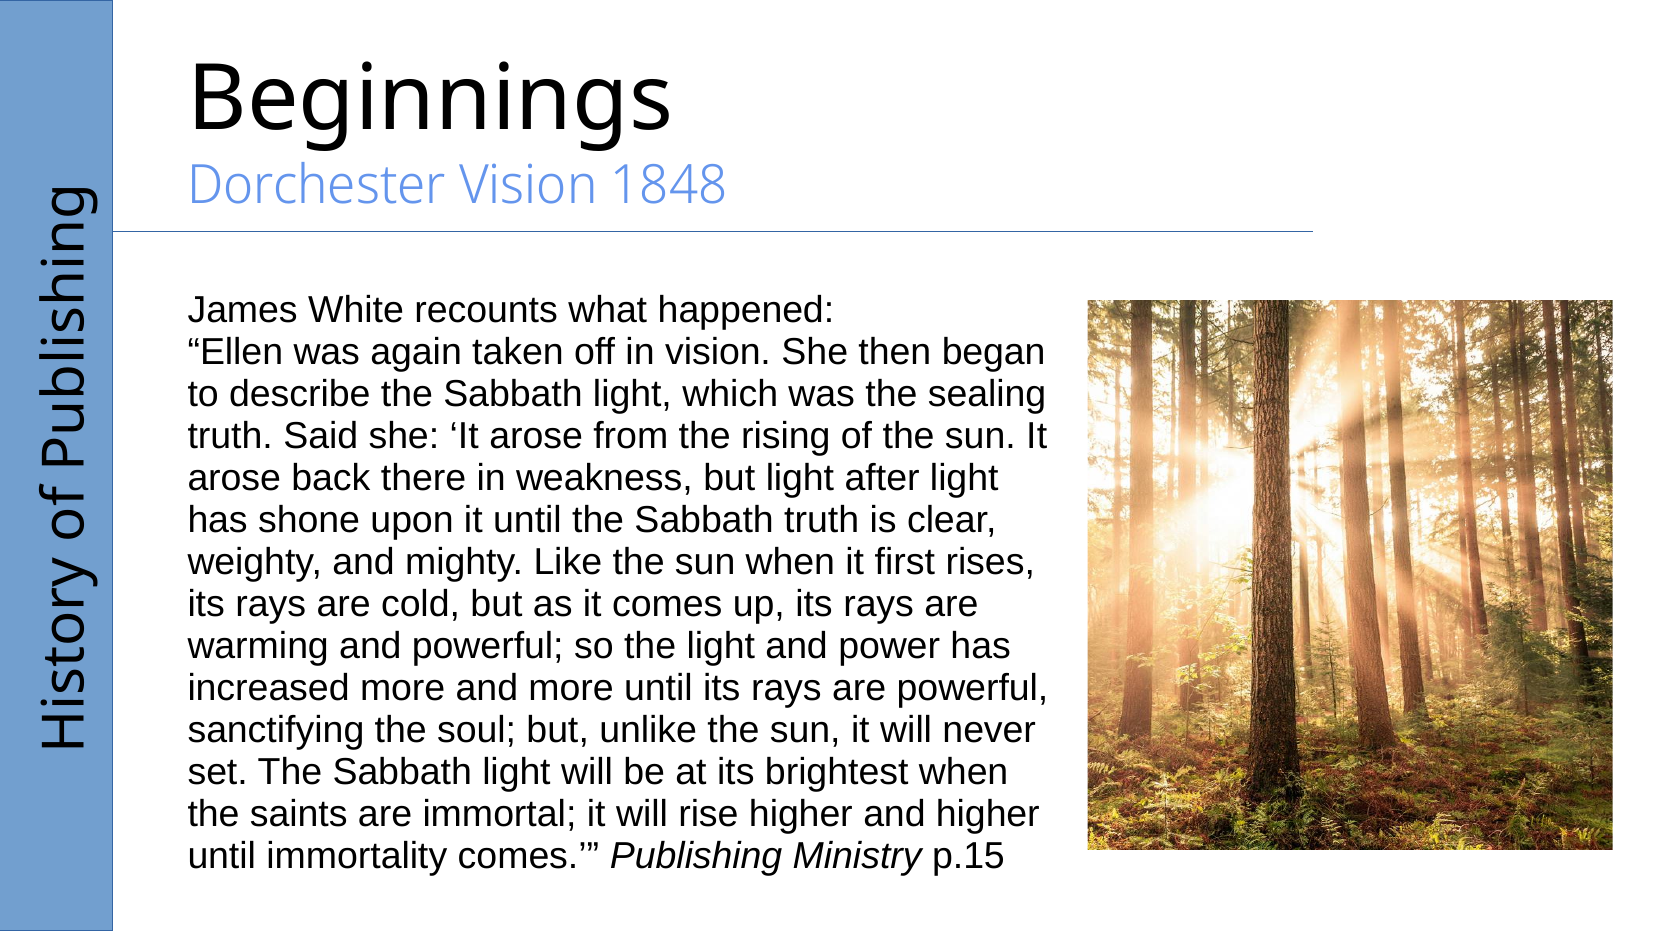

# Beginnings
Dorchester Vision 1848
James White recounts what happened:
“Ellen was again taken off in vision. She then began to describe the Sabbath light, which was the sealing truth. Said she: ‘It arose from the rising of the sun. It arose back there in weakness, but light after light has shone upon it until the Sabbath truth is clear, weighty, and mighty. Like the sun when it first rises, its rays are cold, but as it comes up, its rays are warming and powerful; so the light and power has increased more and more until its rays are powerful, sanctifying the soul; but, unlike the sun, it will never set. The Sabbath light will be at its brightest when the saints are immortal; it will rise higher and higher until immortality comes.’” Publishing Ministry p.15
History of Publishing